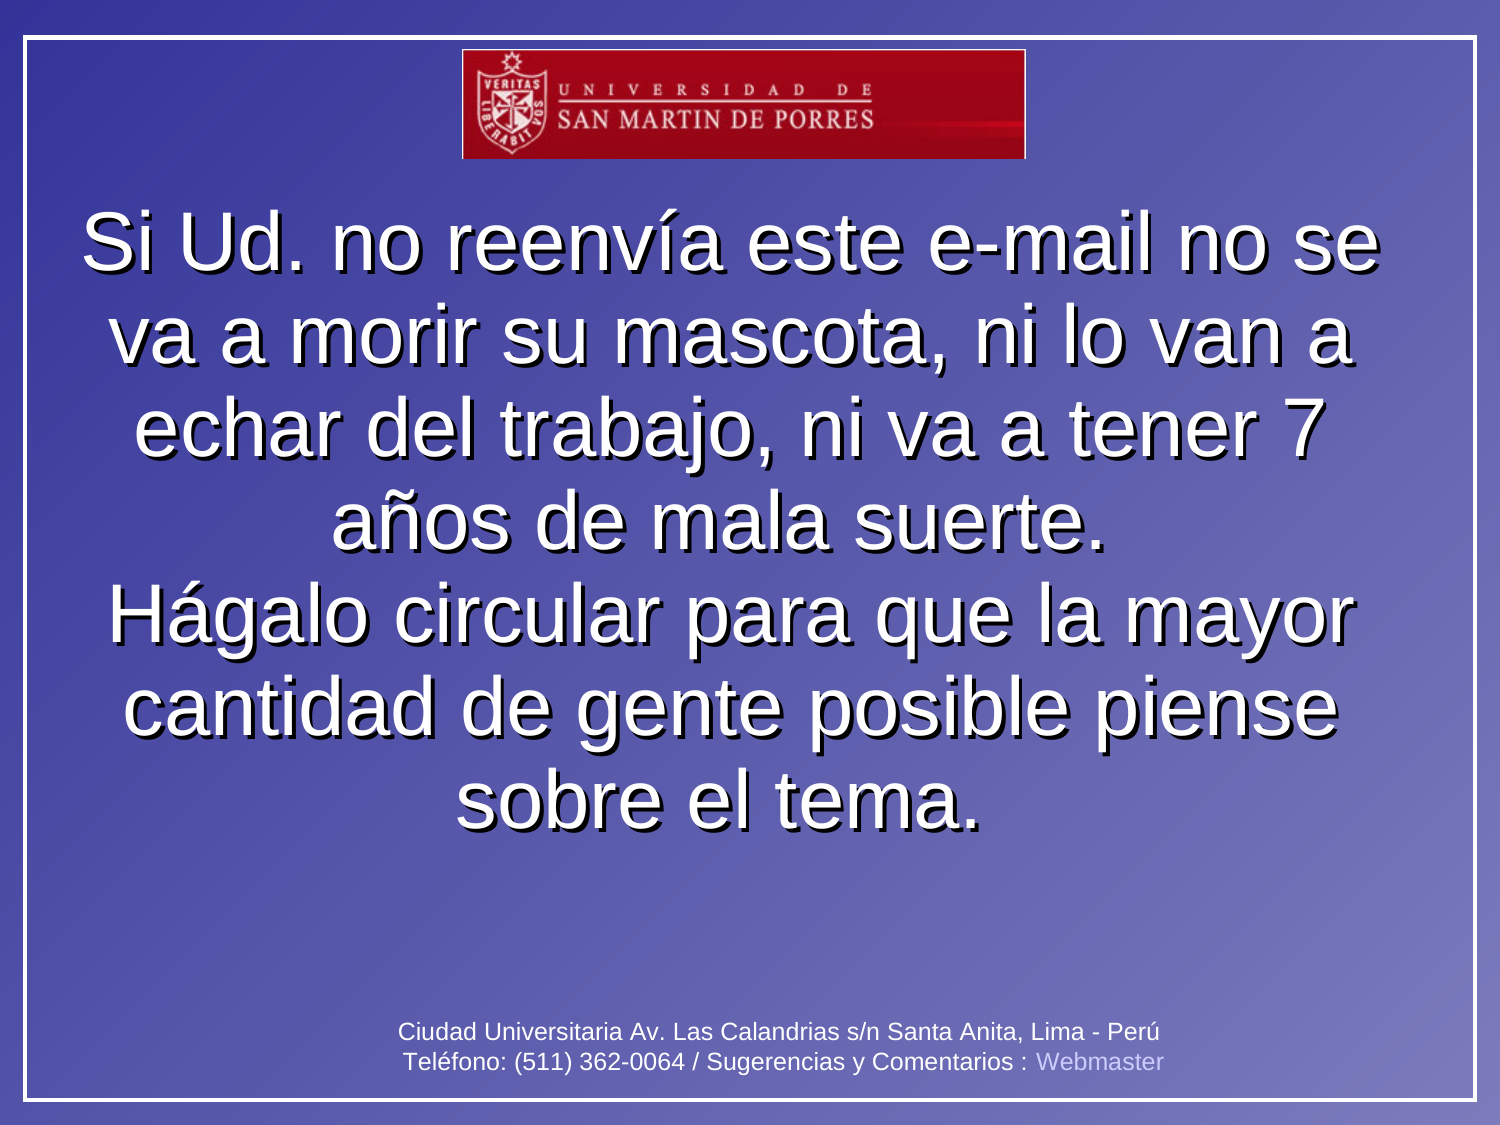

# Si Ud. no reenvía este e-mail no se va a morir su mascota, ni lo van a echar del trabajo, ni va a tener 7 años de mala suerte. Hágalo circular para que la mayor cantidad de gente posible piense sobre el tema.